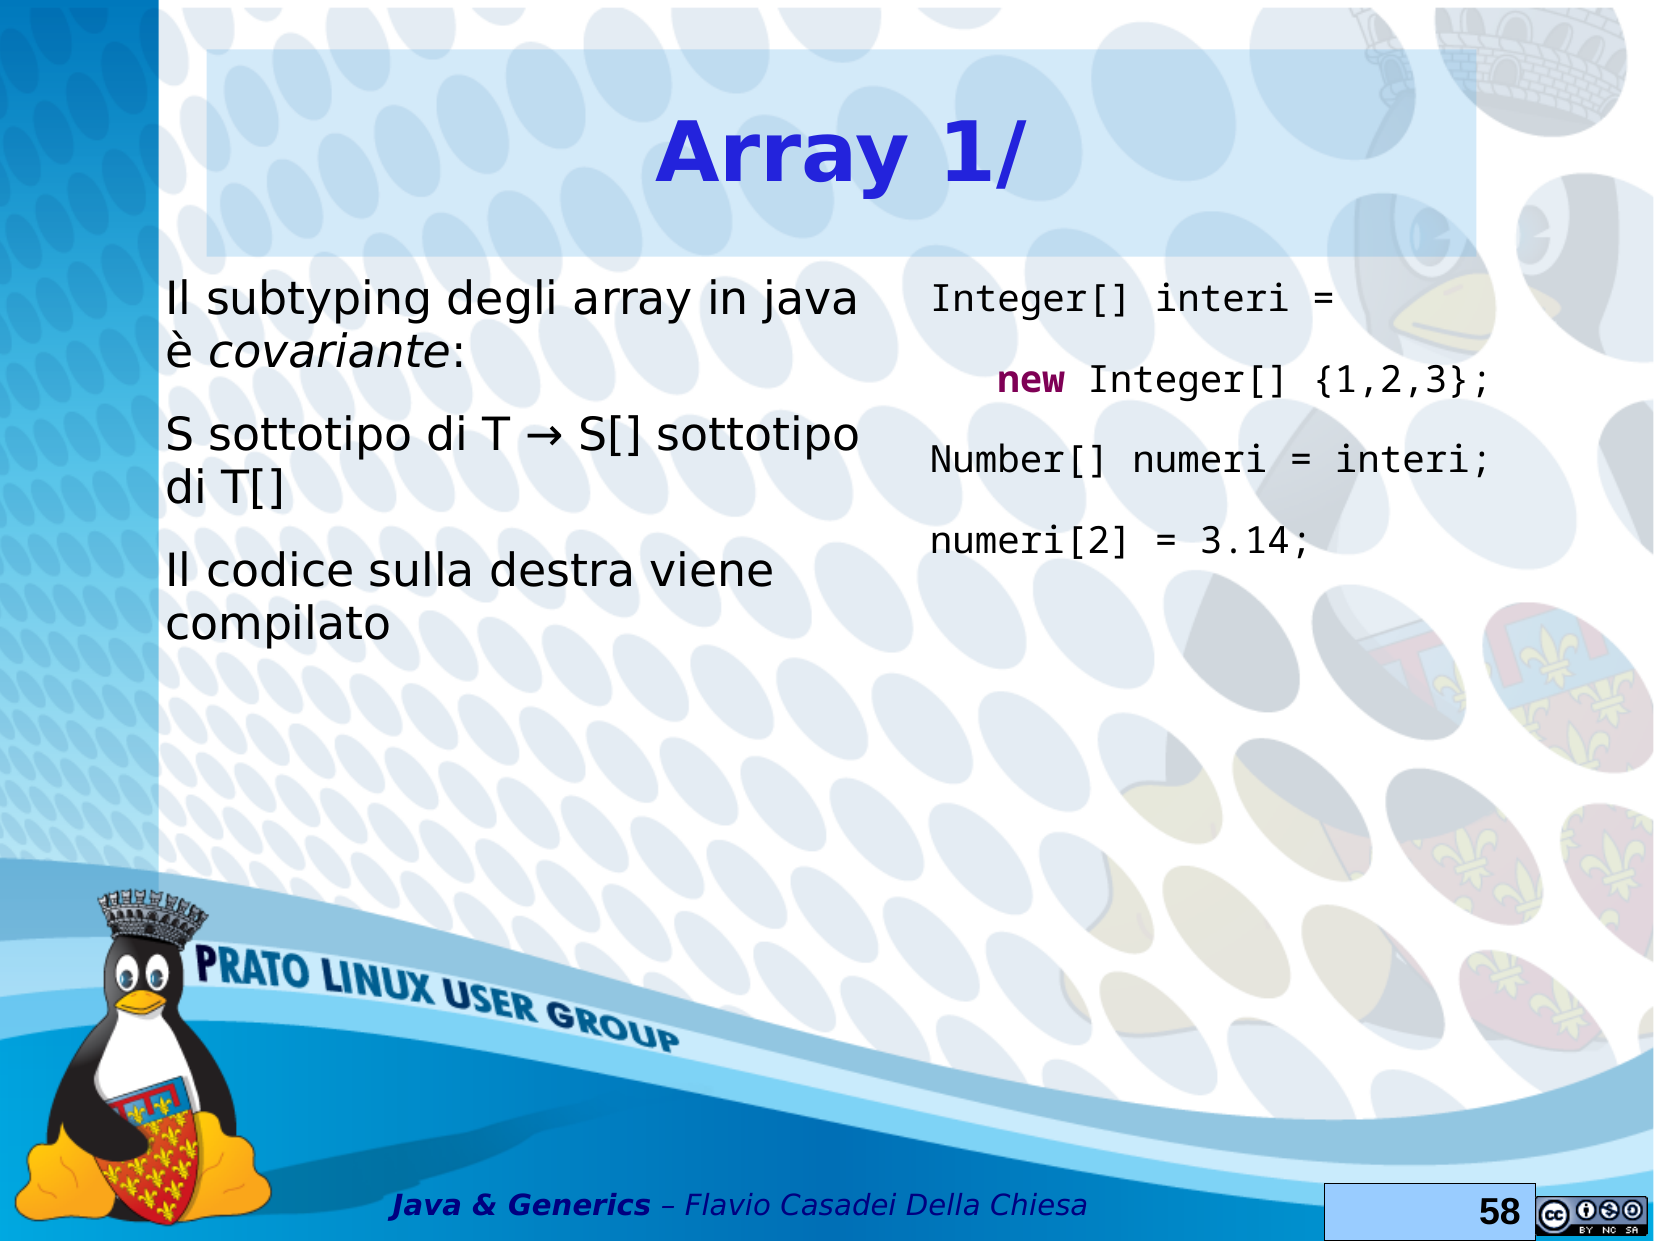

# Array 1/
Il subtyping degli array in java è covariante:
S sottotipo di T → S[] sottotipo di T[]
Il codice sulla destra viene compilato
Integer[] interi =
 new Integer[] {1,2,3};
Number[] numeri = interi;
numeri[2] = 3.14;